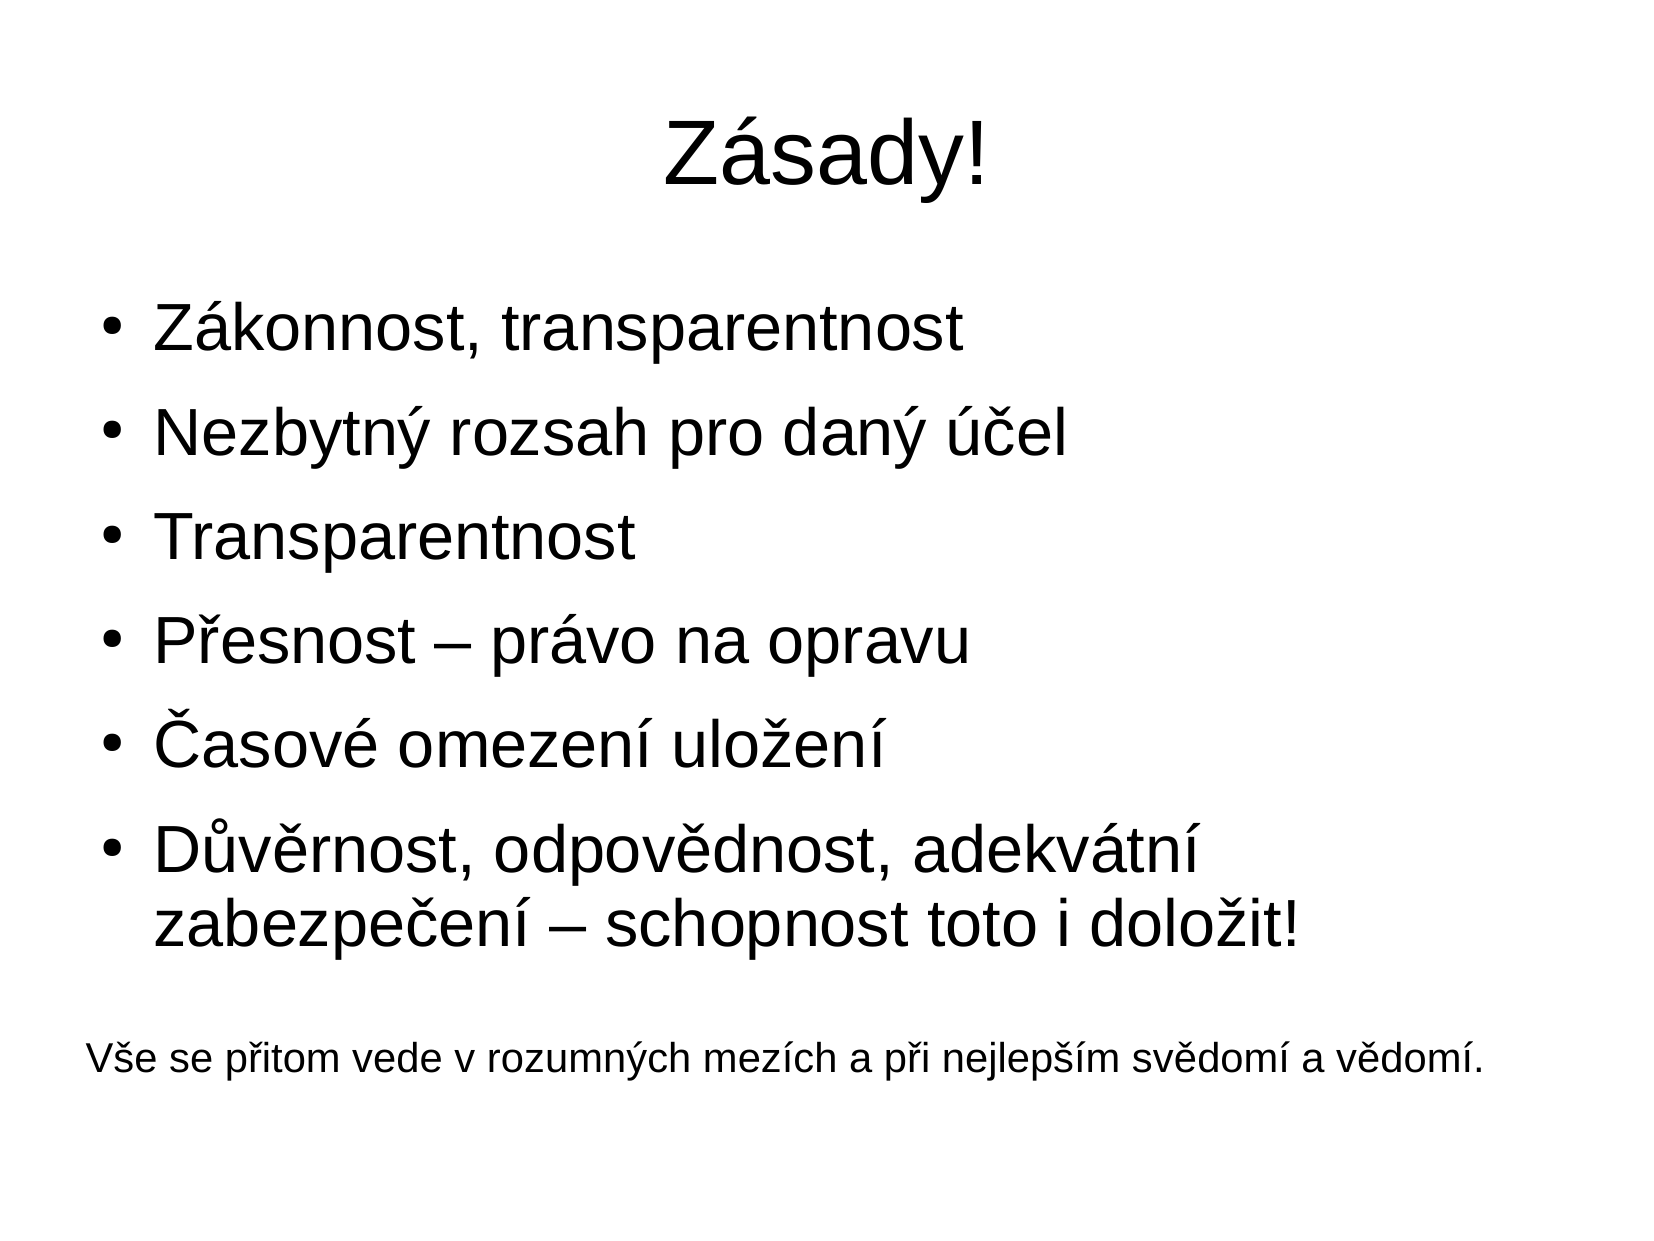

# Zásady!
Zákonnost, transparentnost
Nezbytný rozsah pro daný účel
Transparentnost
Přesnost – právo na opravu
Časové omezení uložení
Důvěrnost, odpovědnost, adekvátní zabezpečení – schopnost toto i doložit!
Vše se přitom vede v rozumných mezích a při nejlepším svědomí a vědomí.